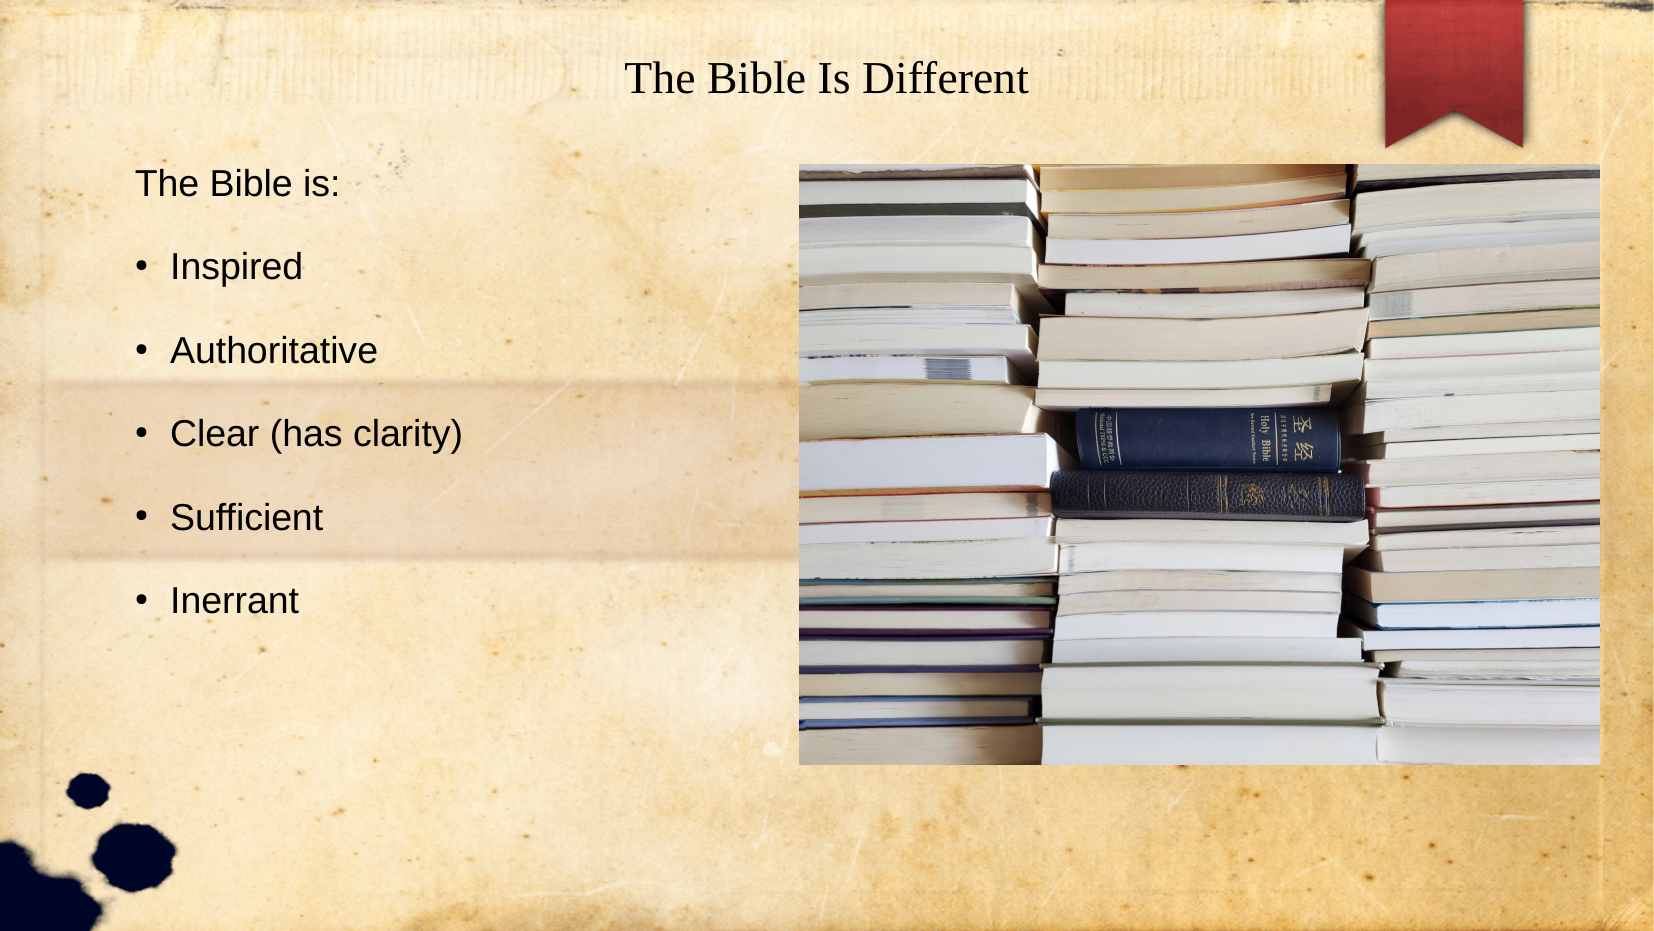

# The Bible Is Different
The Bible is:
Inspired
Authoritative
Clear (has clarity)
Sufficient
Inerrant